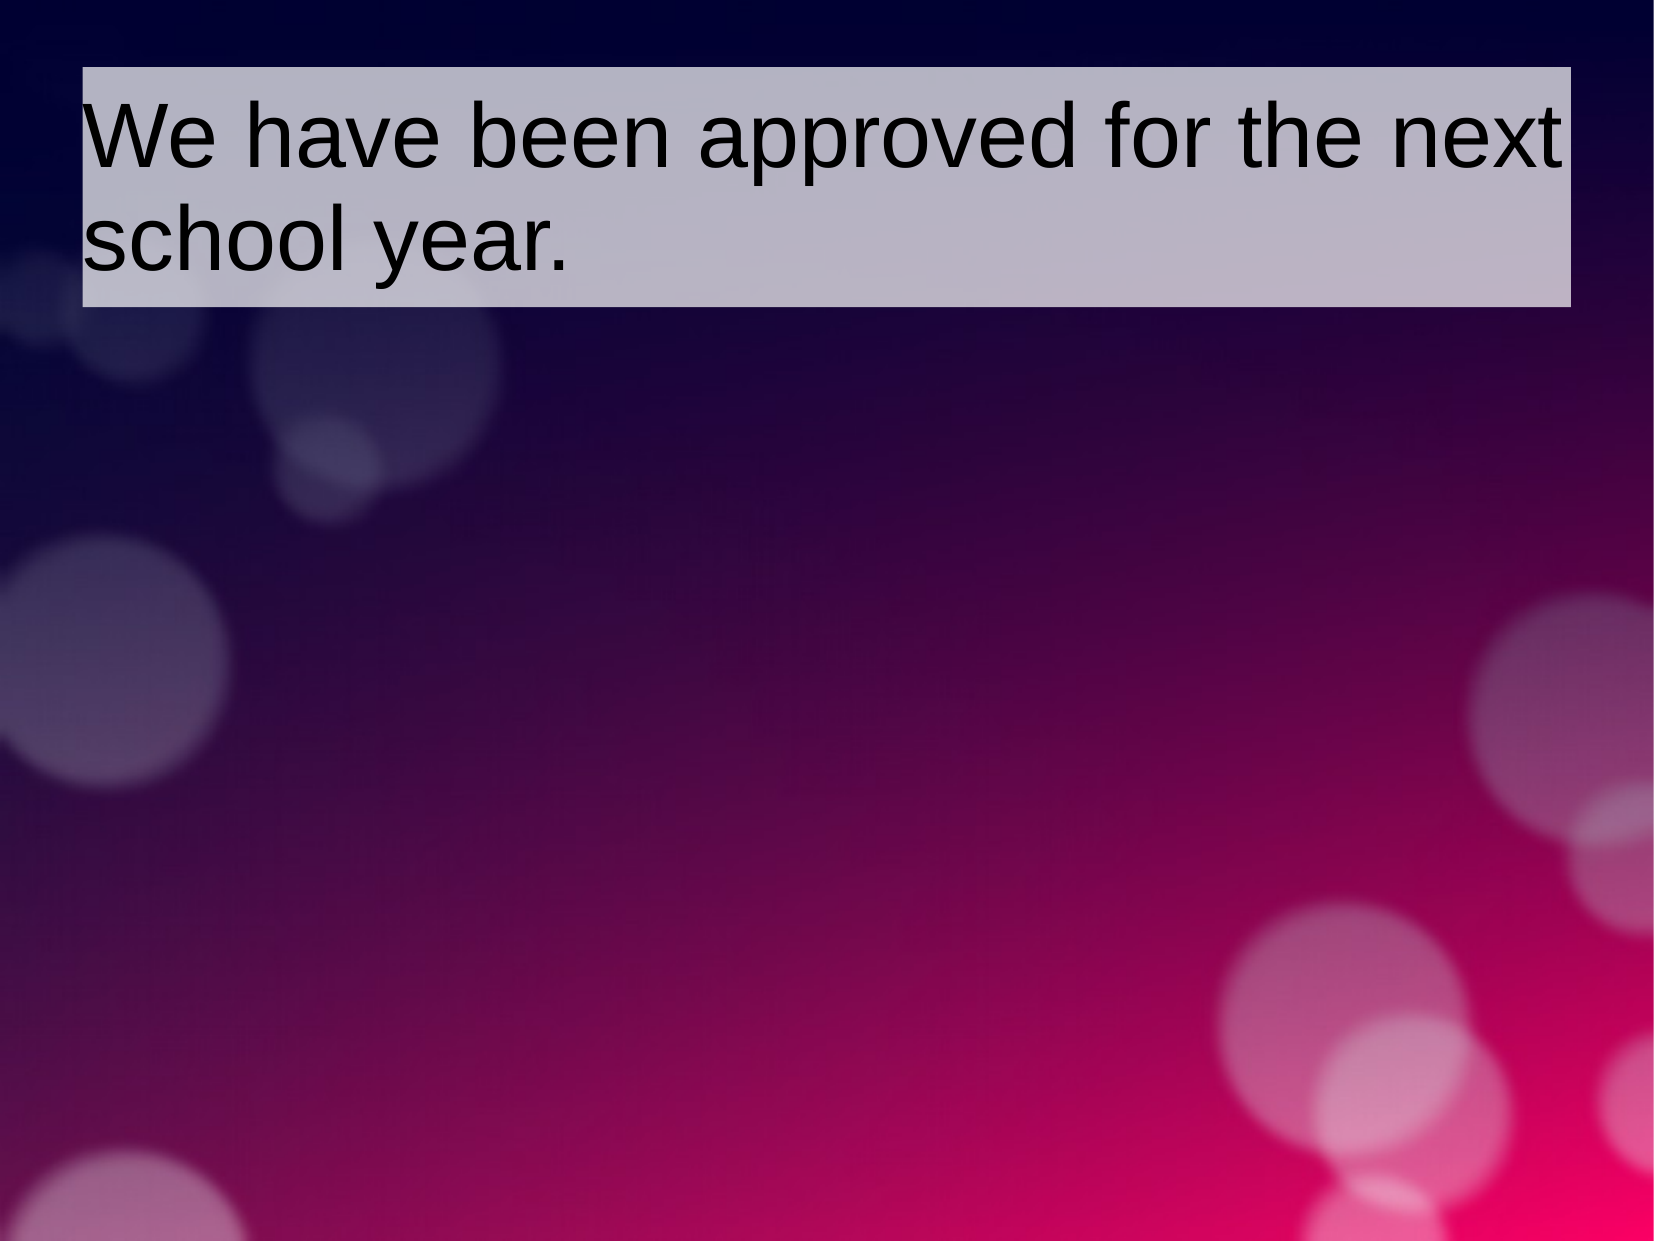

# We have been approved for the next school year.